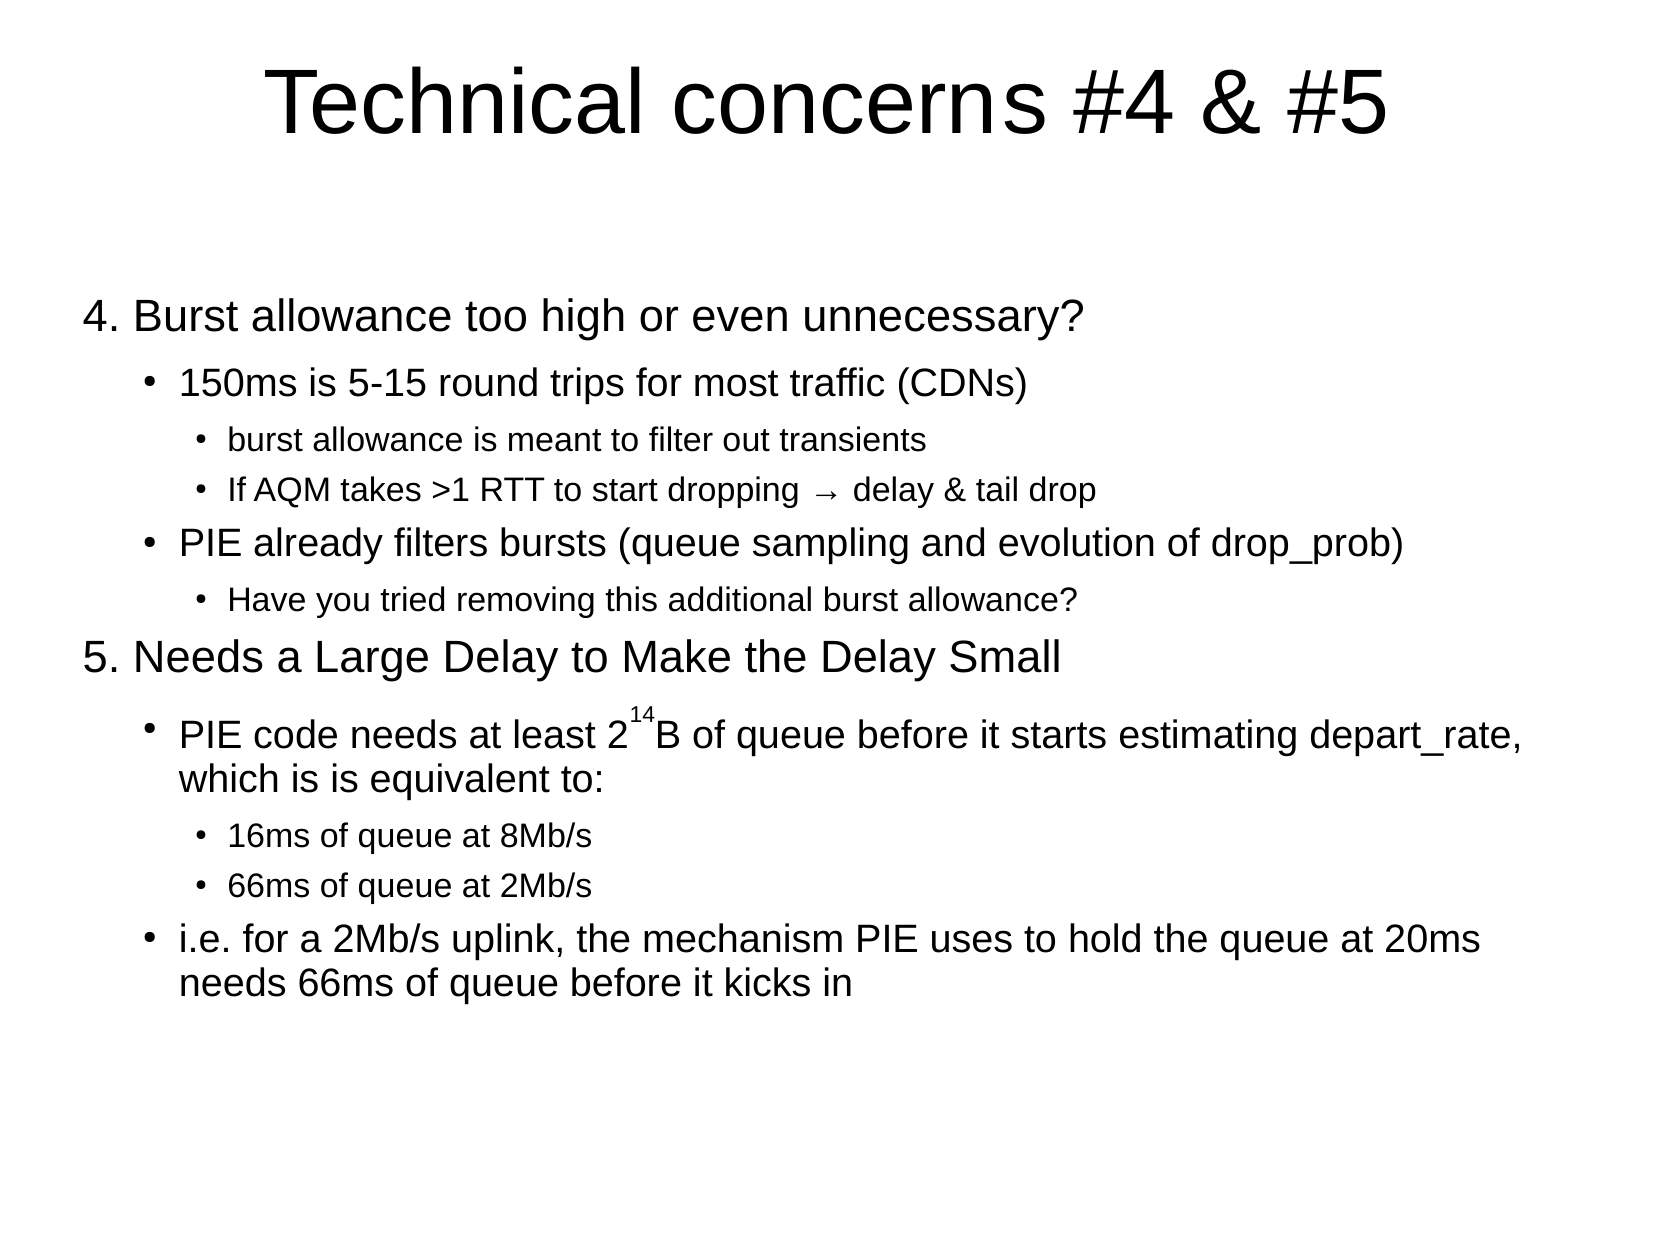

# Technical concern	s #4 & #5
4. Burst allowance too high or even unnecessary?
150ms is 5-15 round trips for most traffic (CDNs)
burst allowance is meant to filter out transients
If AQM takes >1 RTT to start dropping → delay & tail drop
PIE already filters bursts (queue sampling and evolution of drop_prob)
Have you tried removing this additional burst allowance?
5. Needs a Large Delay to Make the Delay Small
PIE code needs at least 214B of queue before it starts estimating depart_rate, which is is equivalent to:
16ms of queue at 8Mb/s
66ms of queue at 2Mb/s
i.e. for a 2Mb/s uplink, the mechanism PIE uses to hold the queue at 20ms needs 66ms of queue before it kicks in